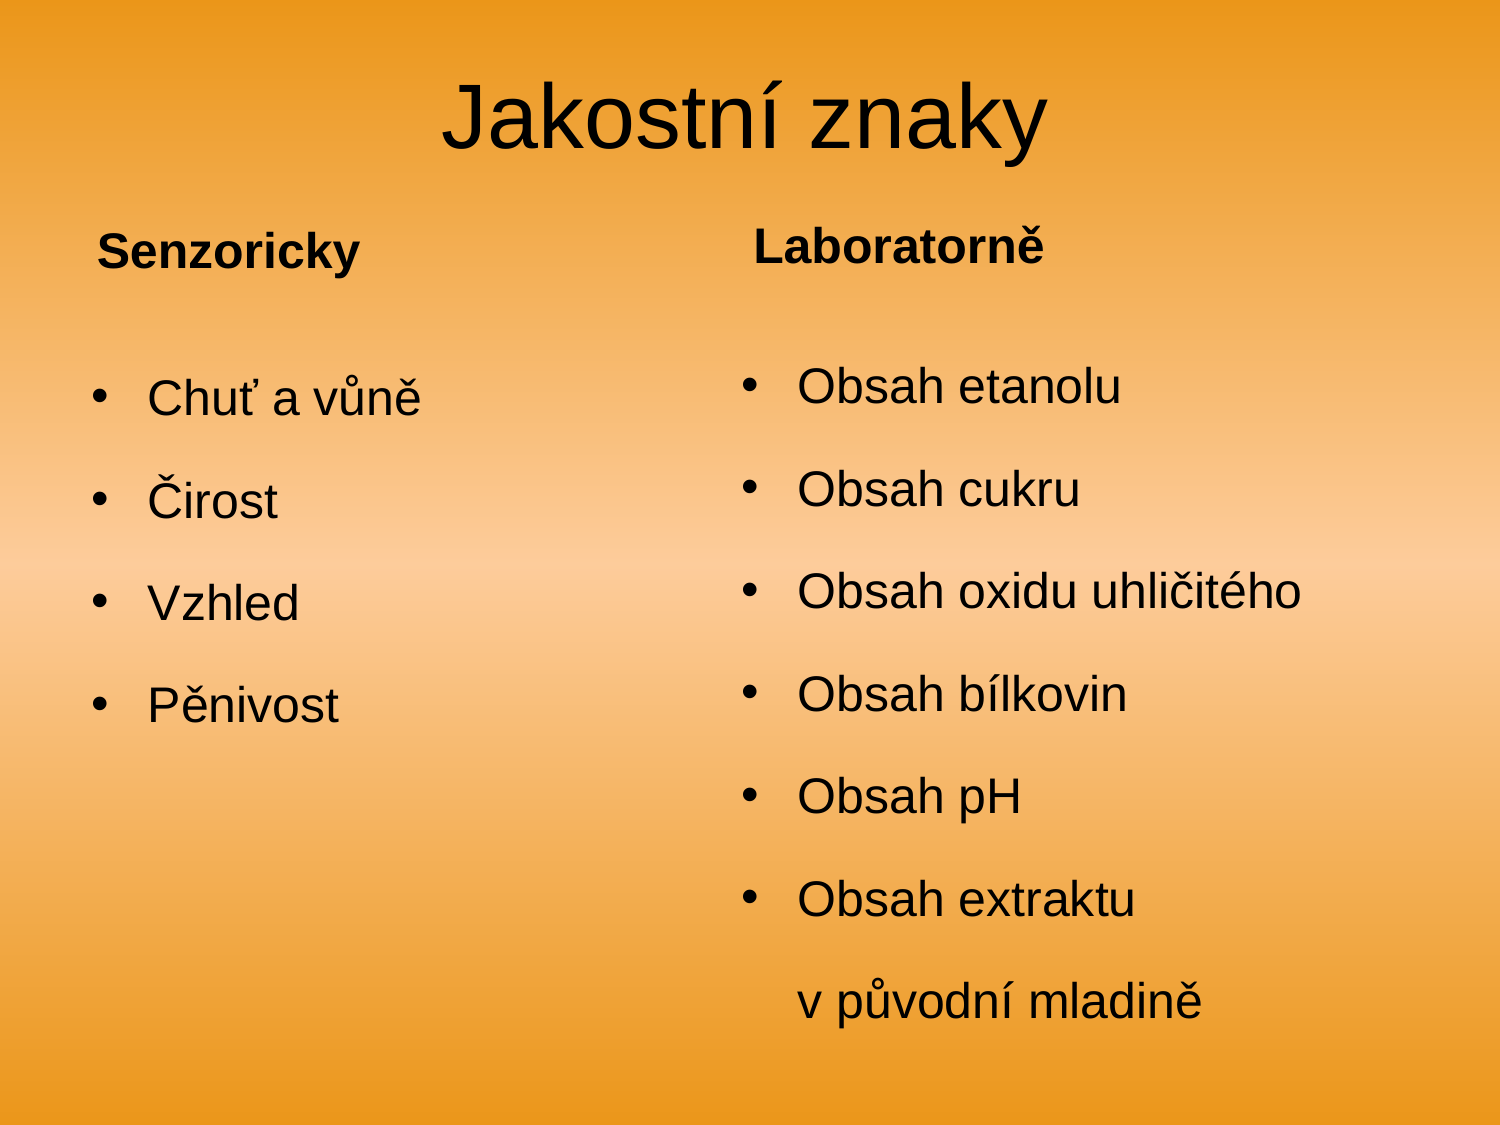

# Jakostní znaky
Laboratorně
Senzoricky
Obsah etanolu
Obsah cukru
Obsah oxidu uhličitého
Obsah bílkovin
Obsah pH
Obsah extraktu
	v původní mladině
Chuť a vůně
Čirost
Vzhled
Pěnivost